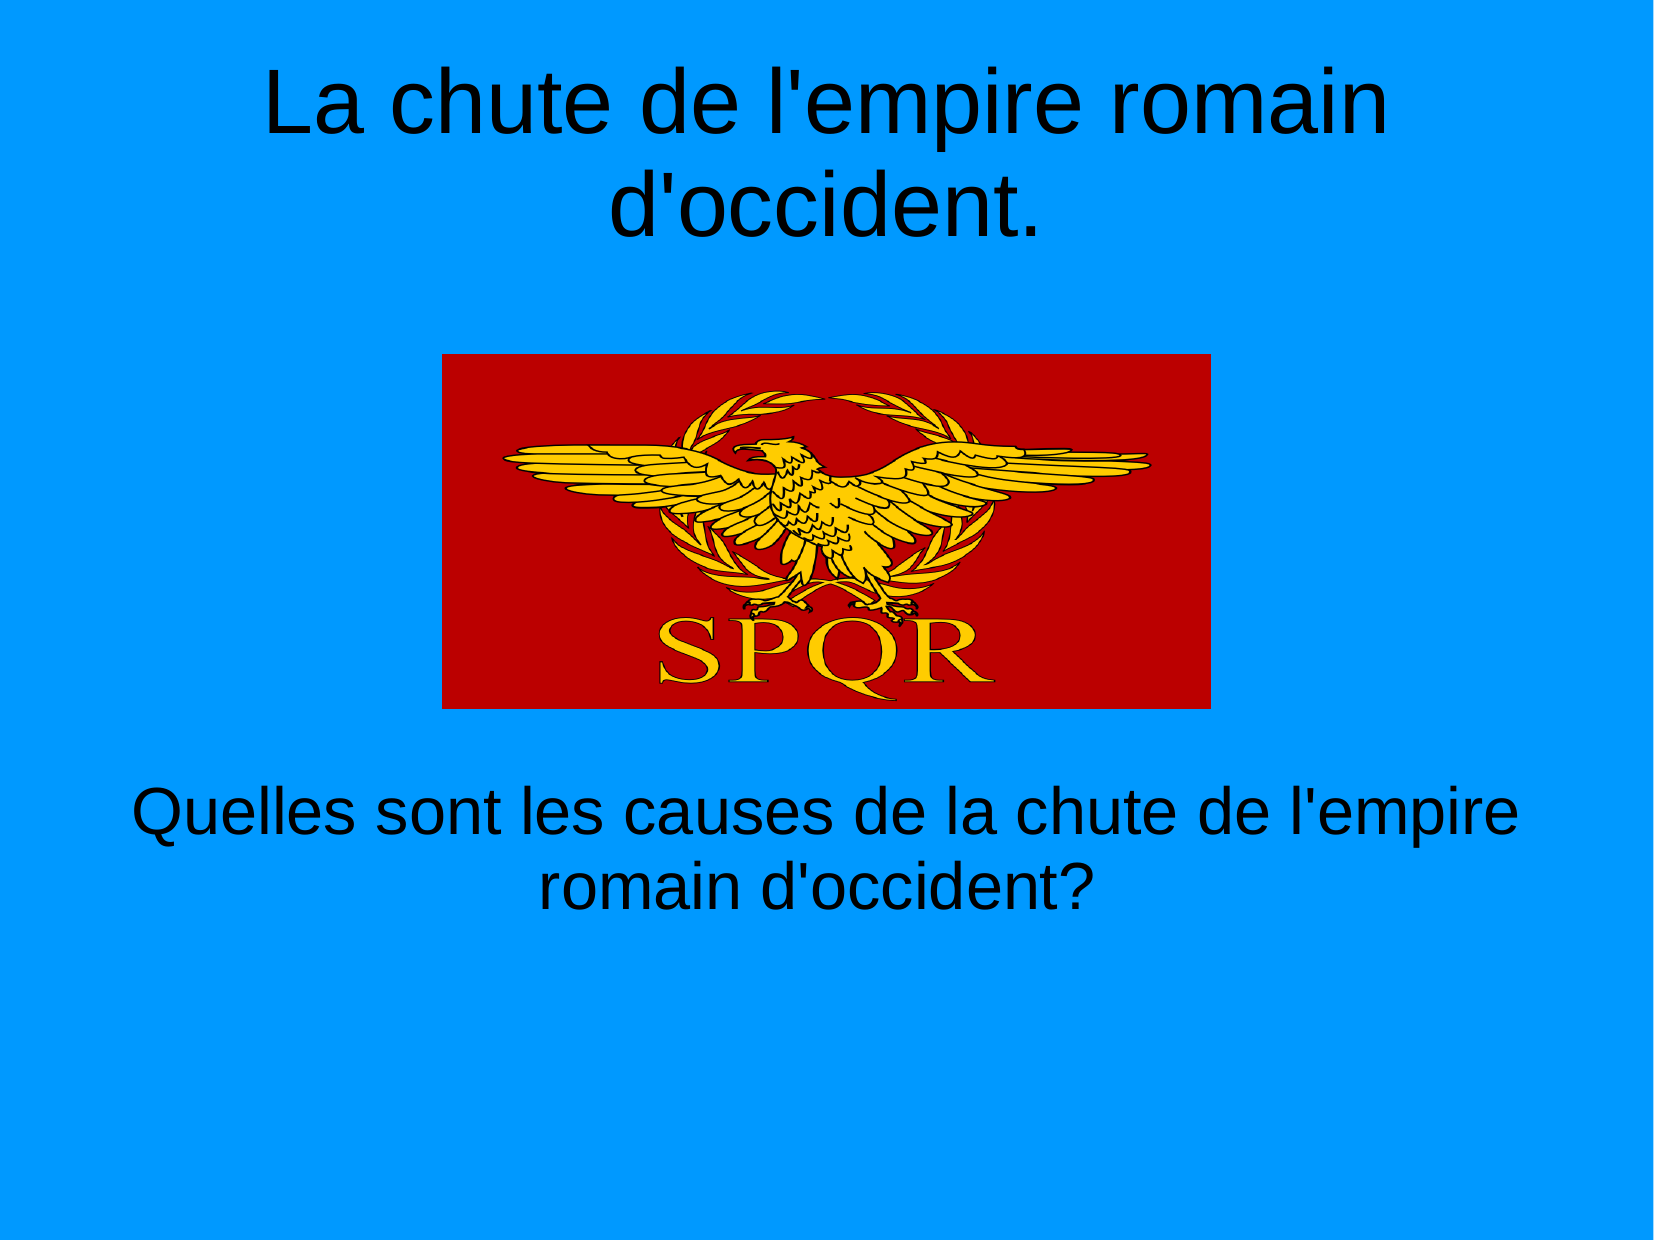

# La chute de l'empire romain d'occident.
Quelles sont les causes de la chute de l'empire romain d'occident?